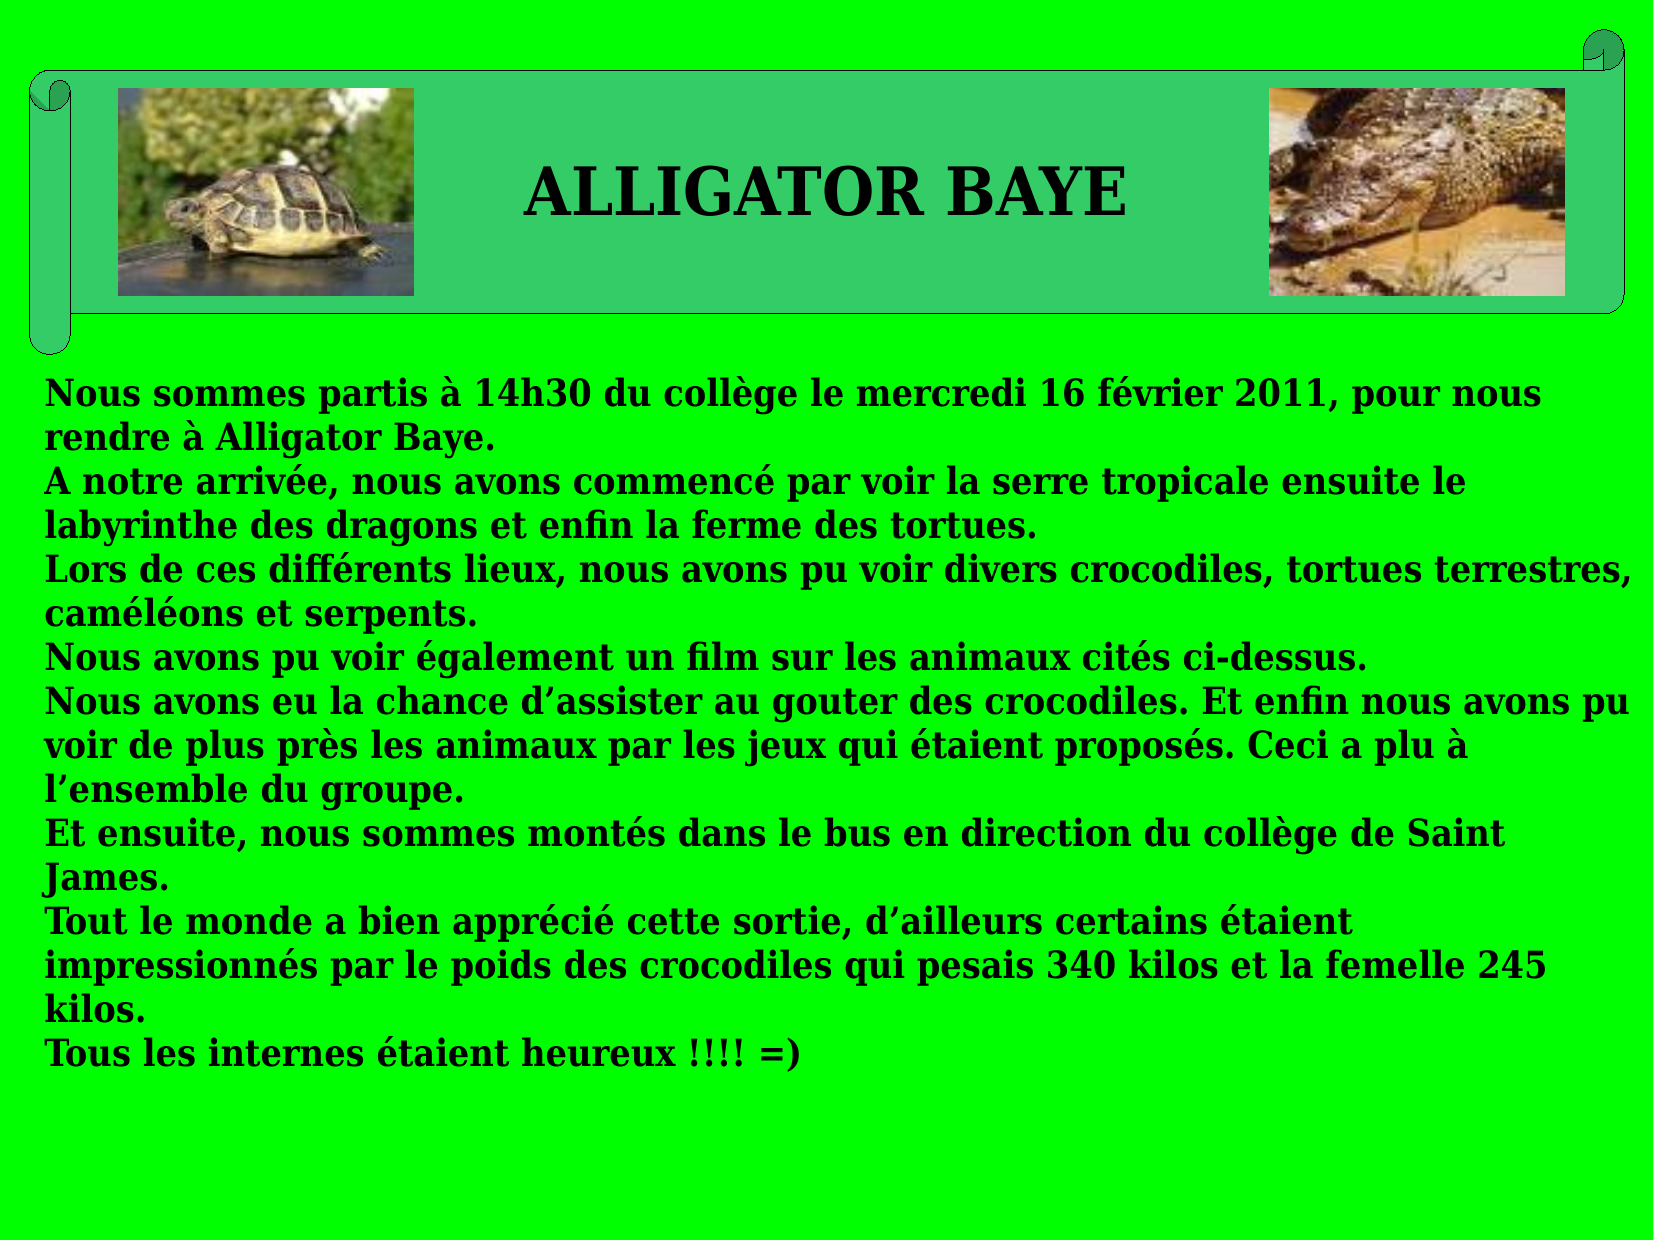

ALLIGATOR BAYE
Nous sommes partis à 14h30 du collège le mercredi 16 février 2011, pour nous rendre à Alligator Baye.
A notre arrivée, nous avons commencé par voir la serre tropicale ensuite le labyrinthe des dragons et enfin la ferme des tortues.
Lors de ces différents lieux, nous avons pu voir divers crocodiles, tortues terrestres, caméléons et serpents.
Nous avons pu voir également un film sur les animaux cités ci-dessus.
Nous avons eu la chance d’assister au gouter des crocodiles. Et enfin nous avons pu voir de plus près les animaux par les jeux qui étaient proposés. Ceci a plu à l’ensemble du groupe.
Et ensuite, nous sommes montés dans le bus en direction du collège de Saint James.
Tout le monde a bien apprécié cette sortie, d’ailleurs certains étaient impressionnés par le poids des crocodiles qui pesais 340 kilos et la femelle 245 kilos.
Tous les internes étaient heureux !!!! =)